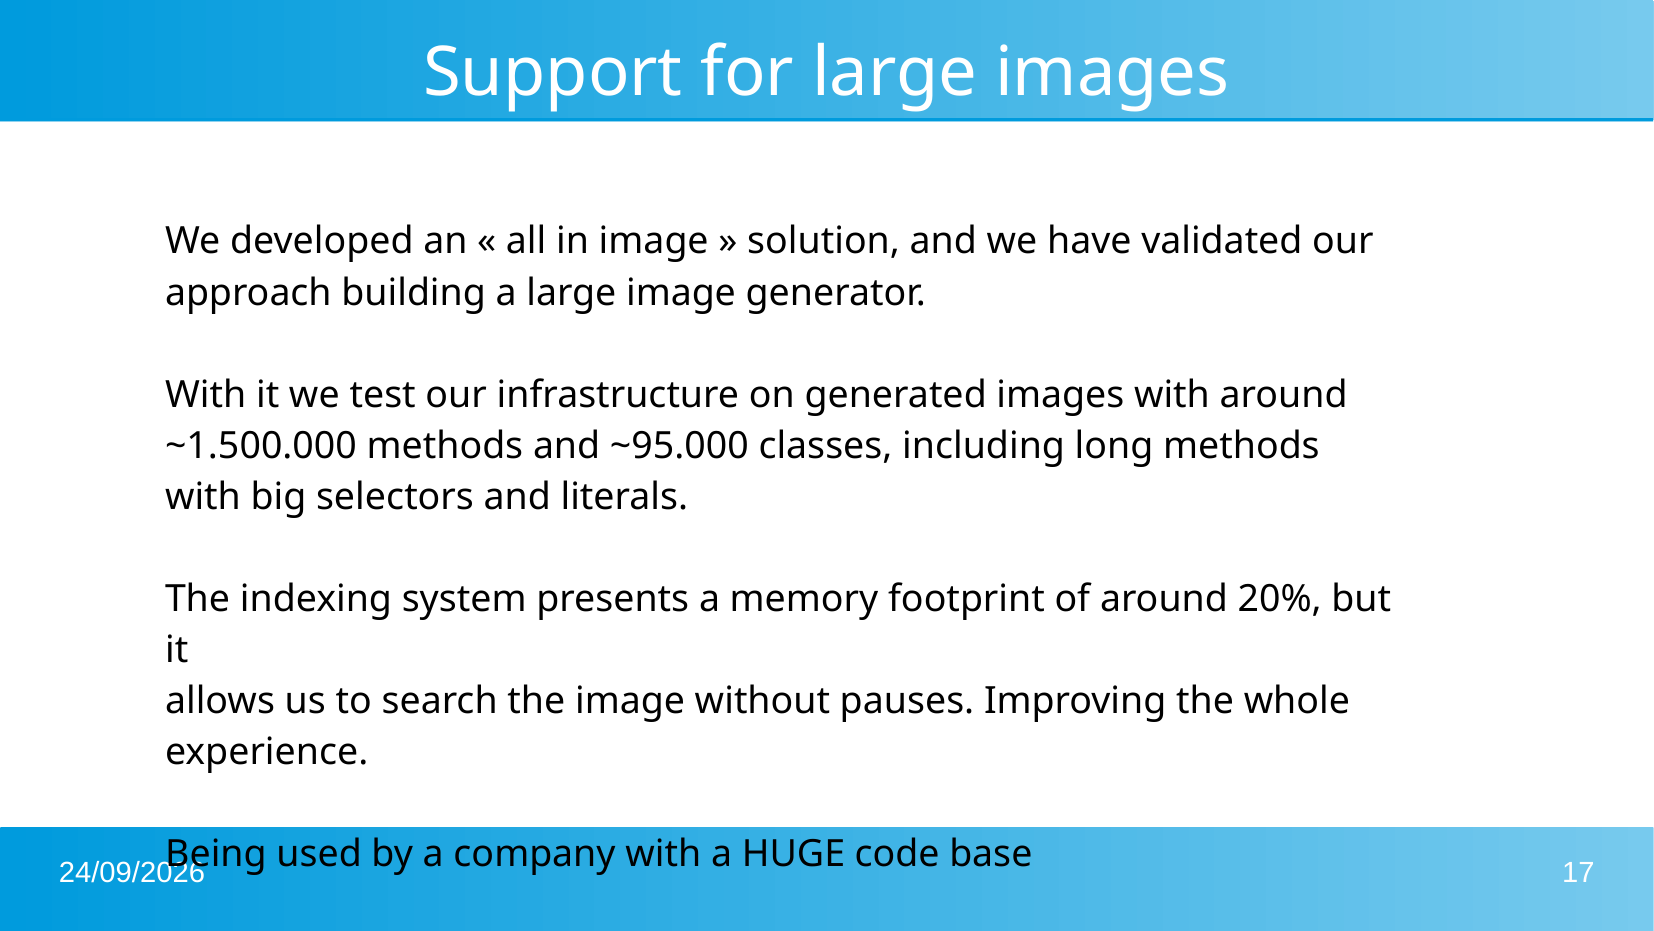

# Support for large images
We developed an « all in image » solution, and we have validated our approach building a large image generator.
With it we test our infrastructure on generated images with around ~1.500.000 methods and ~95.000 classes, including long methods with big selectors and literals.
The indexing system presents a memory footprint of around 20%, but it
allows us to search the image without pauses. Improving the whole experience.
Being used by a company with a HUGE code base
17